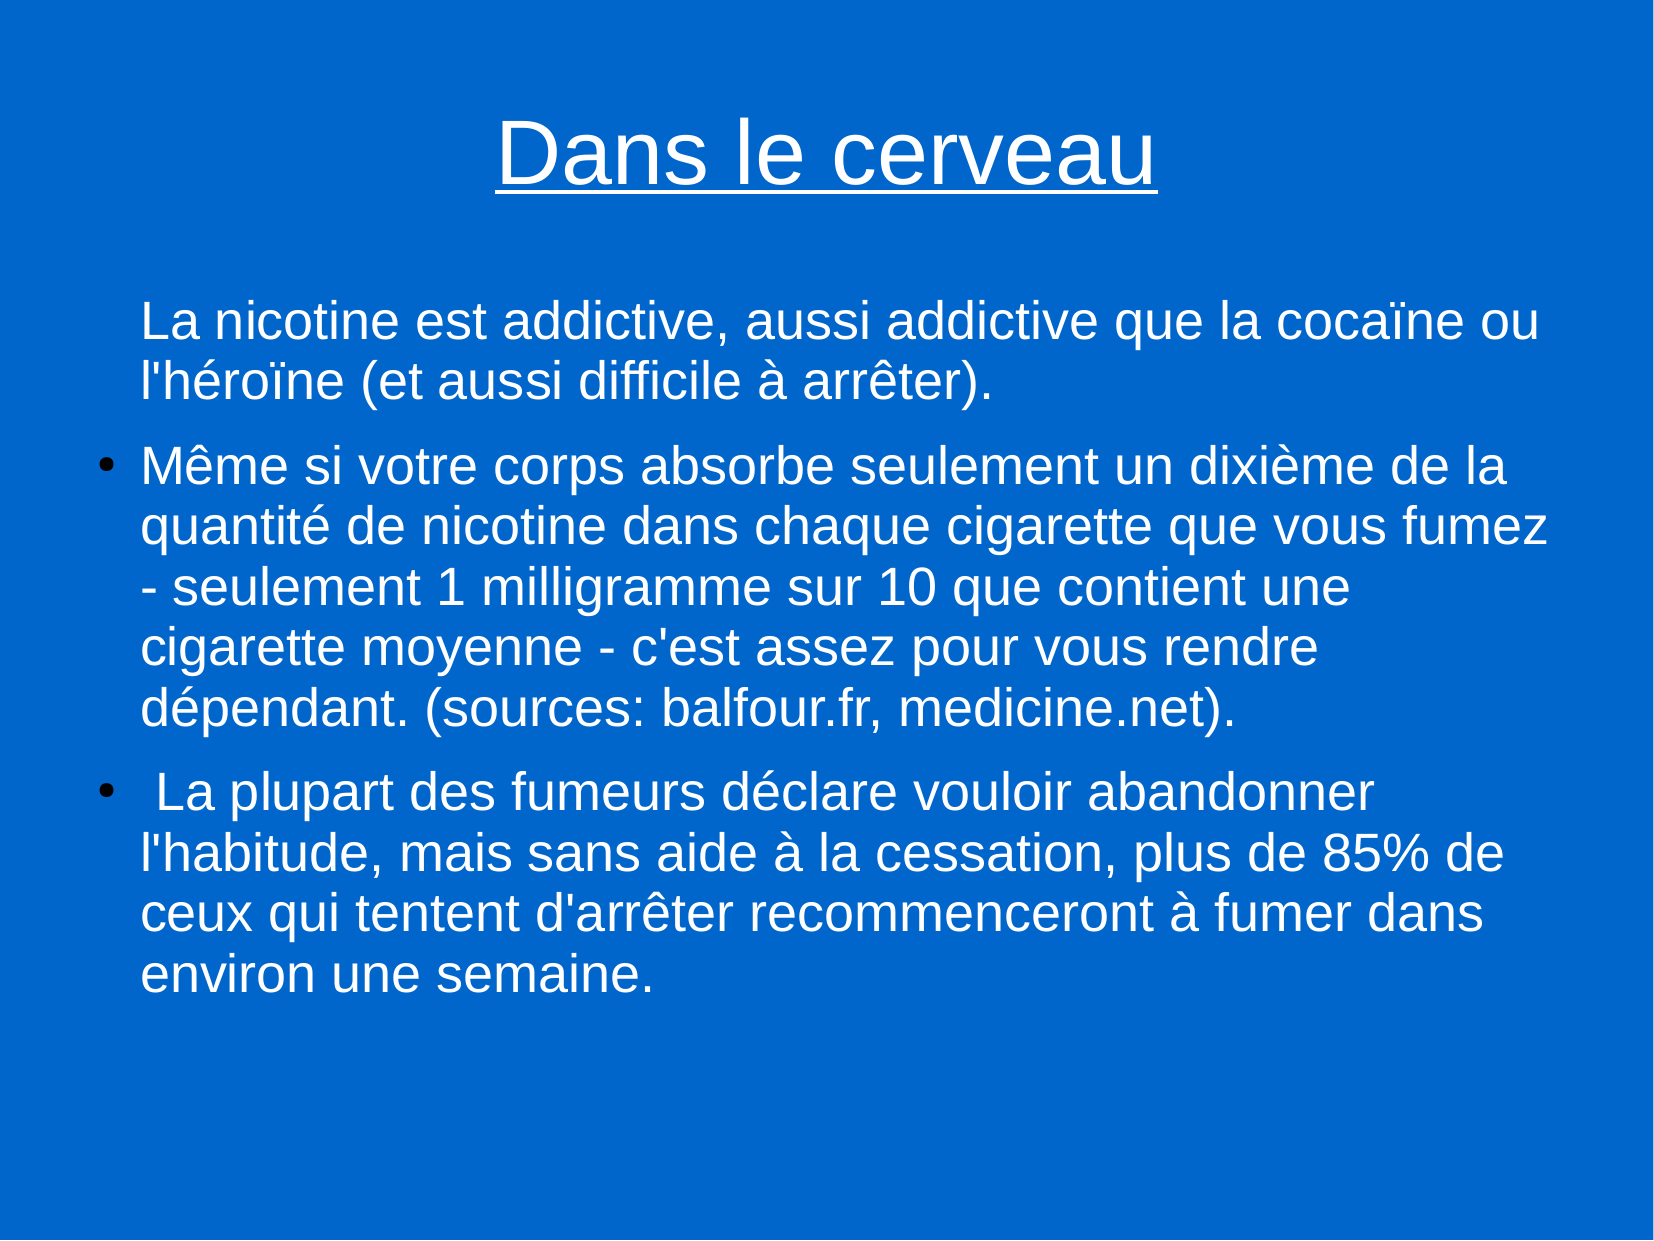

# Dans le cerveau
La nicotine est addictive, aussi addictive que la cocaïne ou l'héroïne (et aussi difficile à arrêter).
Même si votre corps absorbe seulement un dixième de la quantité de nicotine dans chaque cigarette que vous fumez - seulement 1 milligramme sur 10 que contient une cigarette moyenne - c'est assez pour vous rendre dépendant. (sources: balfour.fr, medicine.net).
 La plupart des fumeurs déclare vouloir abandonner l'habitude, mais sans aide à la cessation, plus de 85% de ceux qui tentent d'arrêter recommenceront à fumer dans environ une semaine.